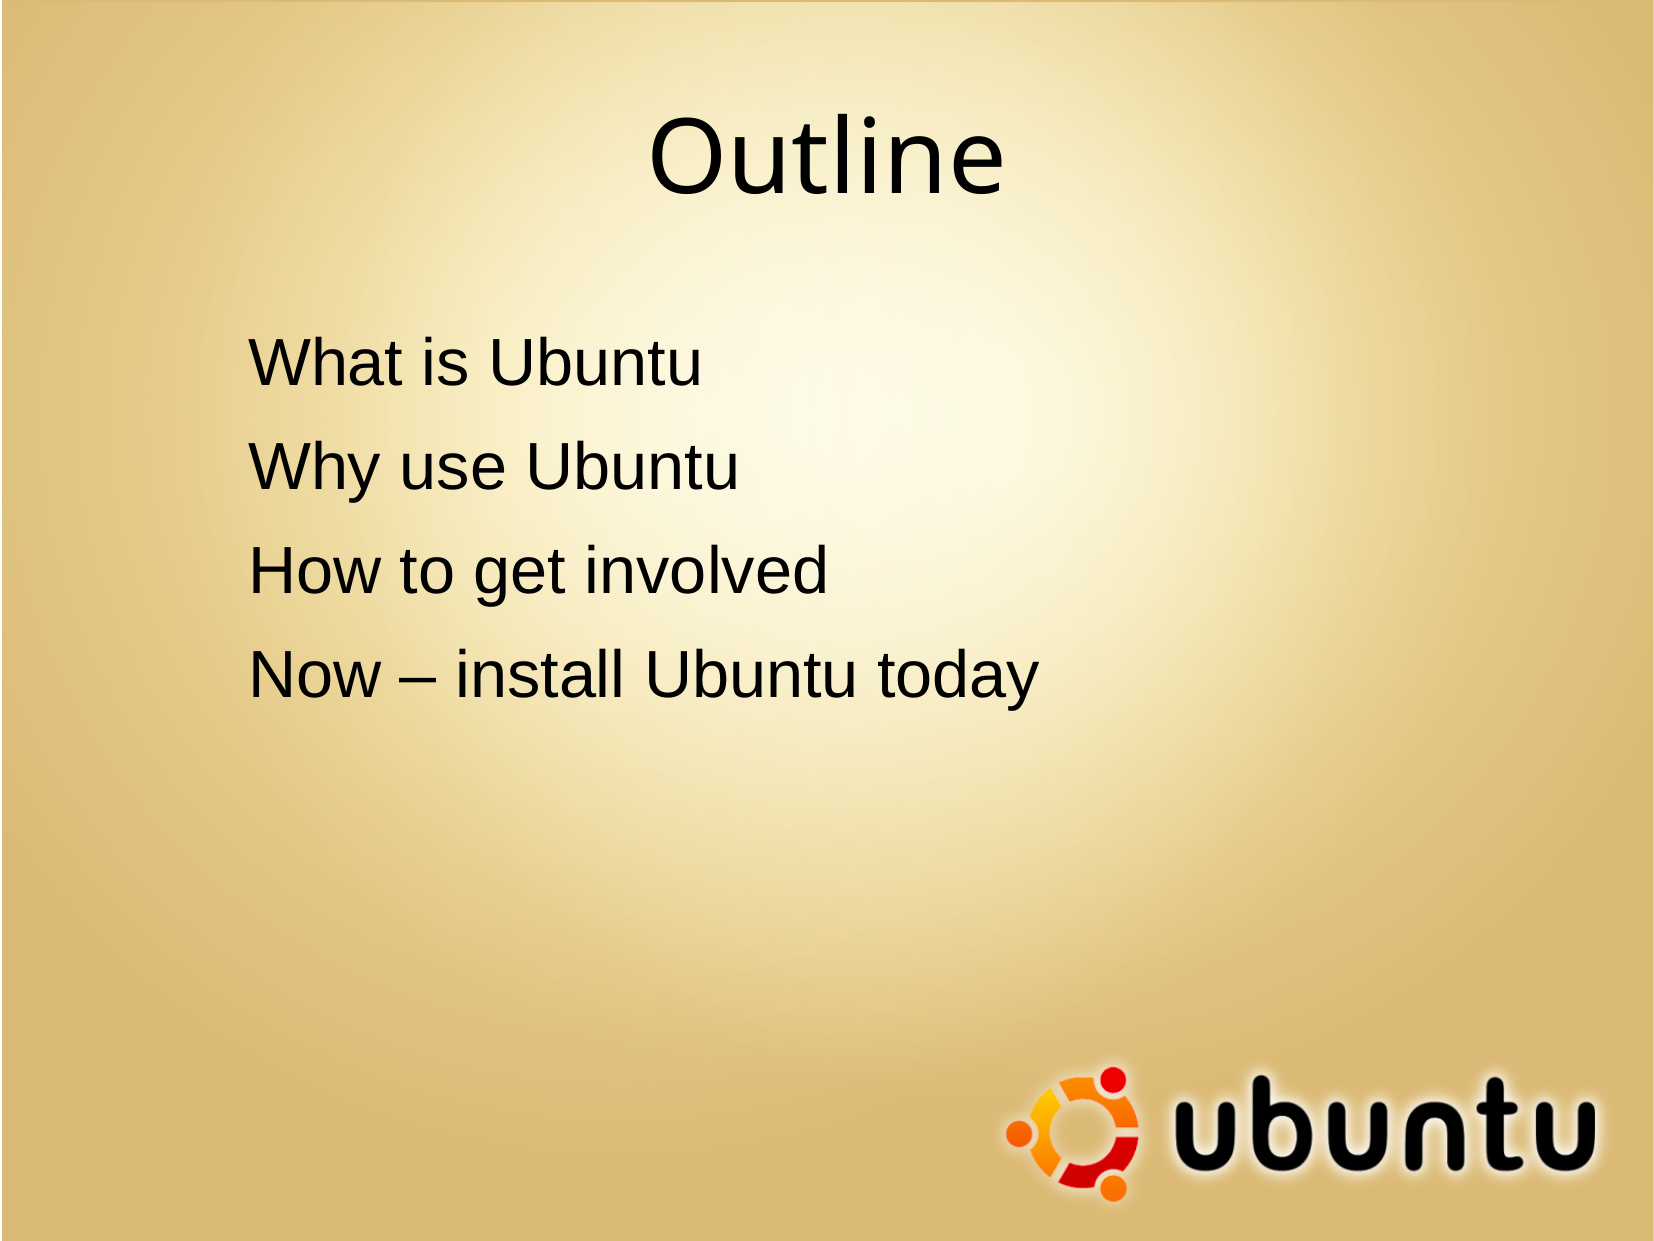

# Outline
What is Ubuntu
Why use Ubuntu
How to get involved
Now – install Ubuntu today